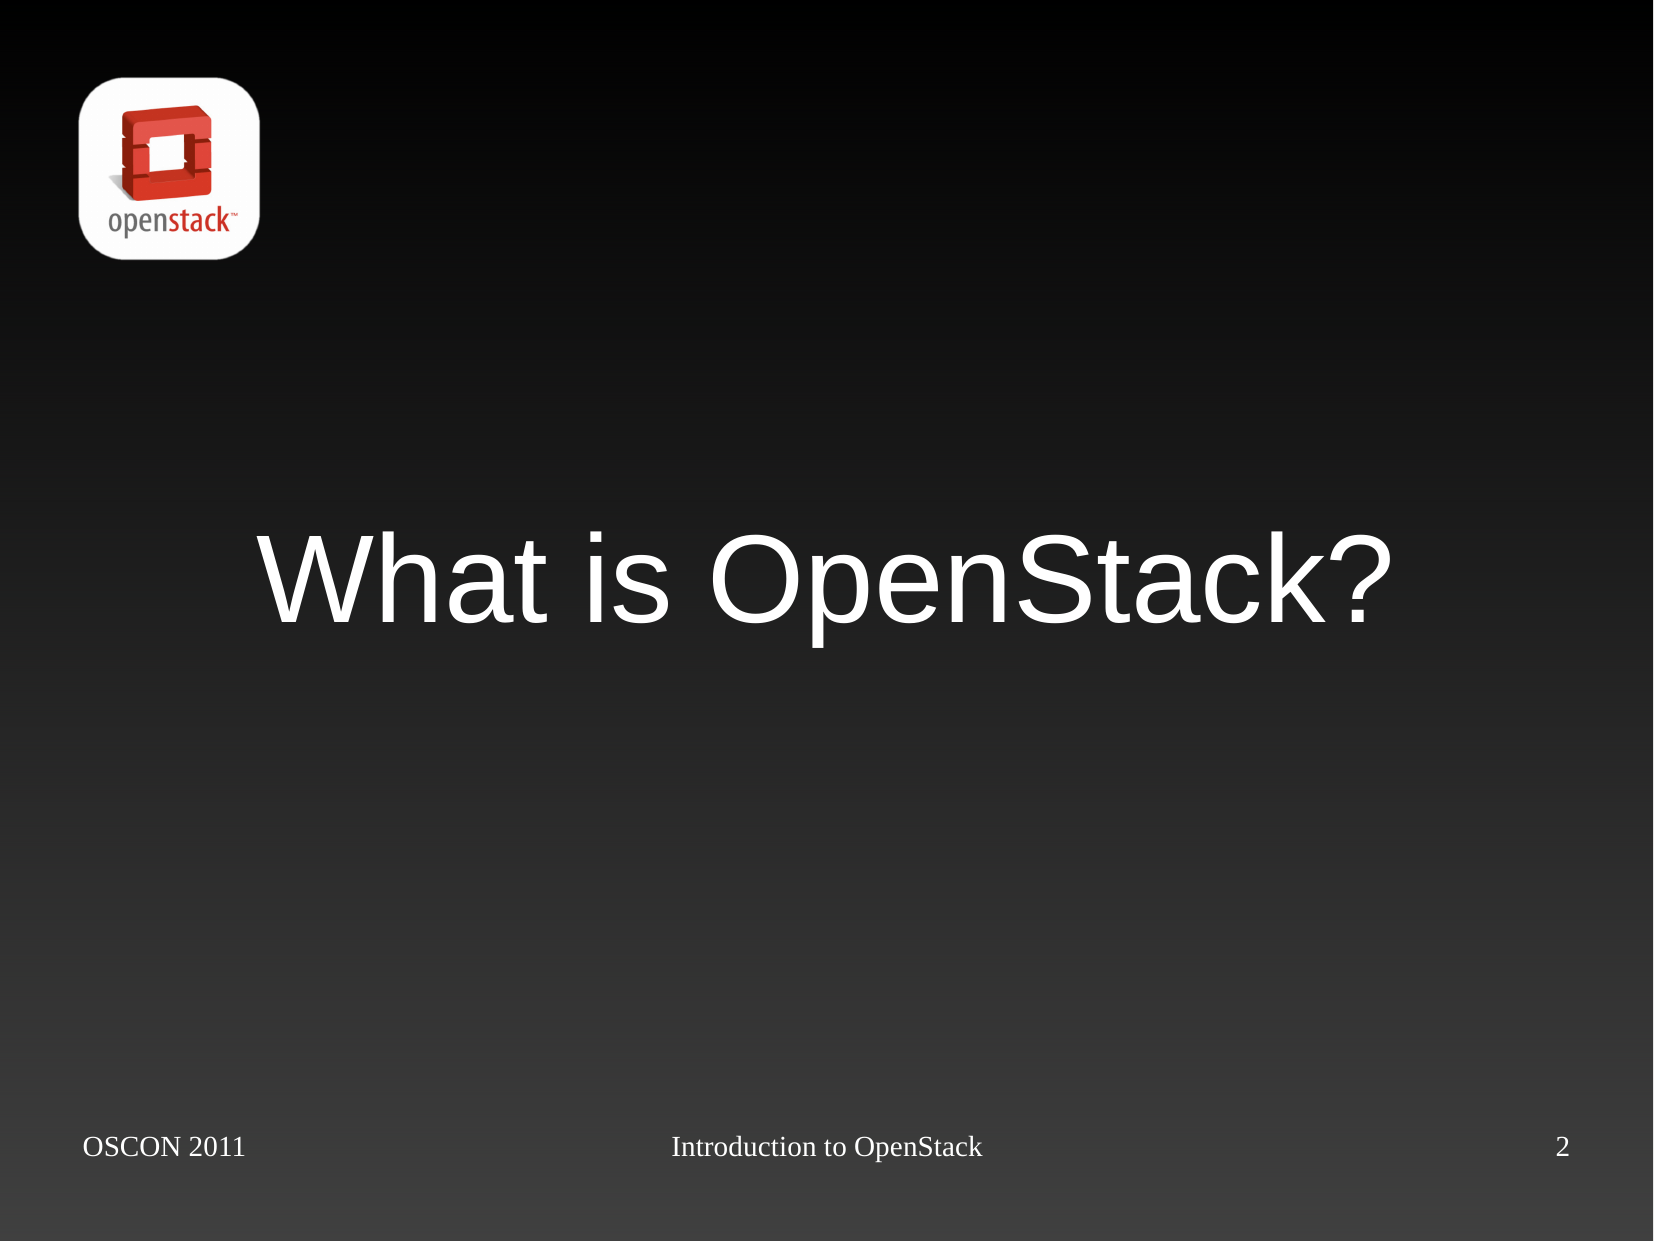

# What is OpenStack?
OSCON 2011
Introduction to OpenStack
2